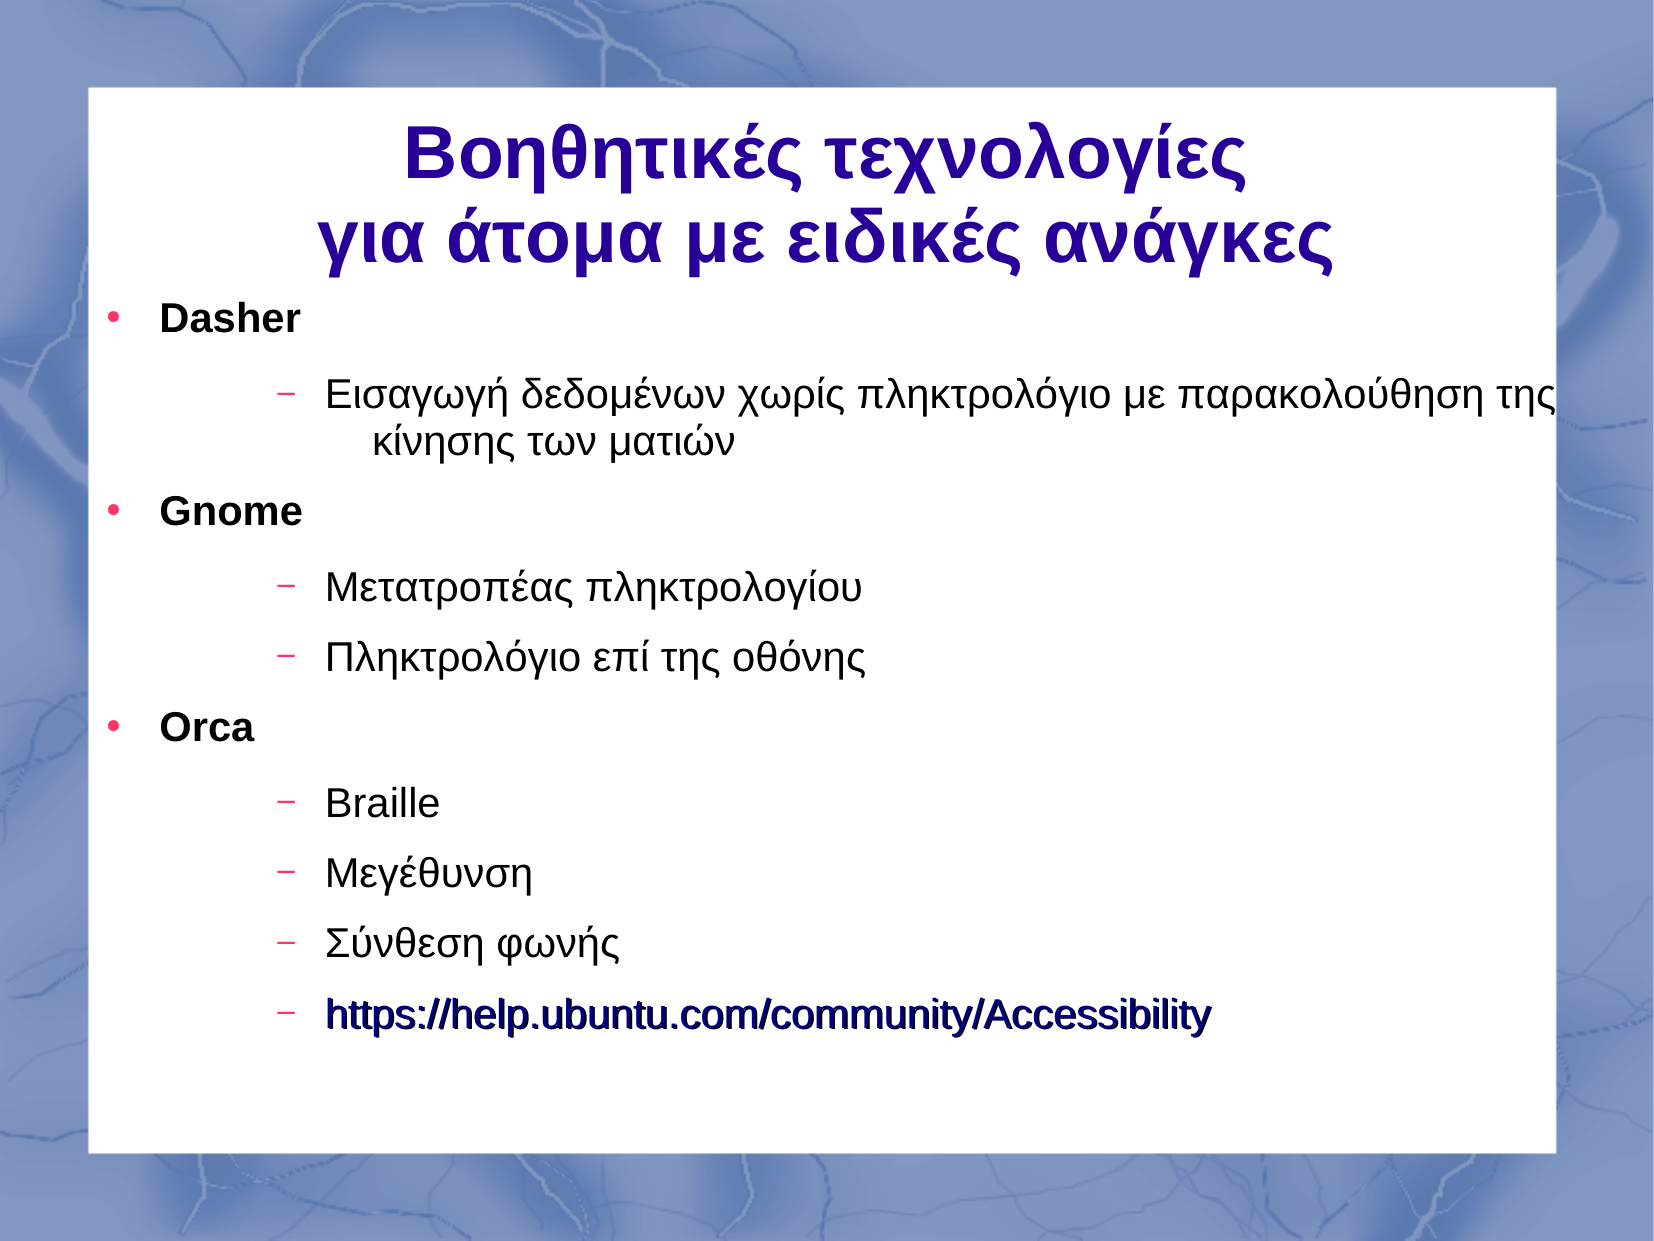

# Βοηθητικές τεχνολογίες για άτομα με ειδικές ανάγκες
Dasher
Εισαγωγή δεδομένων χωρίς πληκτρολόγιο με παρακολούθηση της κίνησης των ματιών
Gnome
Μετατροπέας πληκτρολογίου
Πληκτρολόγιο επί της οθόνης
Orca
Braille
Μεγέθυνση
Σύνθεση φωνής
https://help.ubuntu.com/community/Accessibility